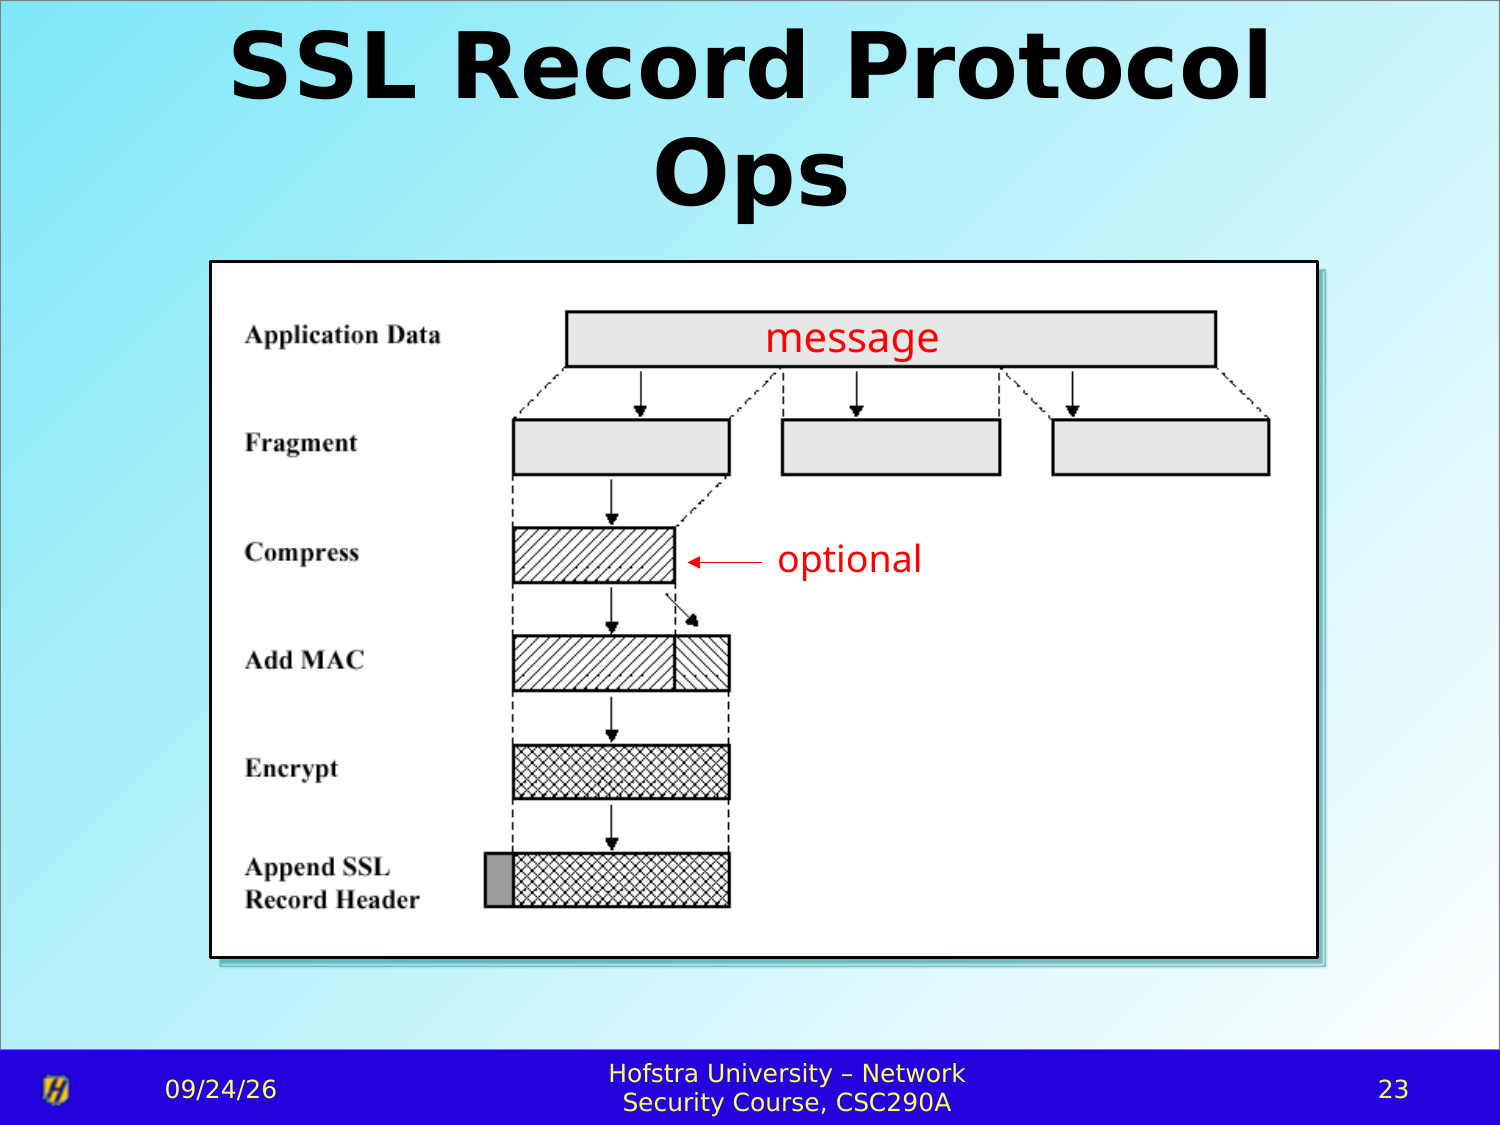

# SSL Record Protocol Ops
message
optional
23